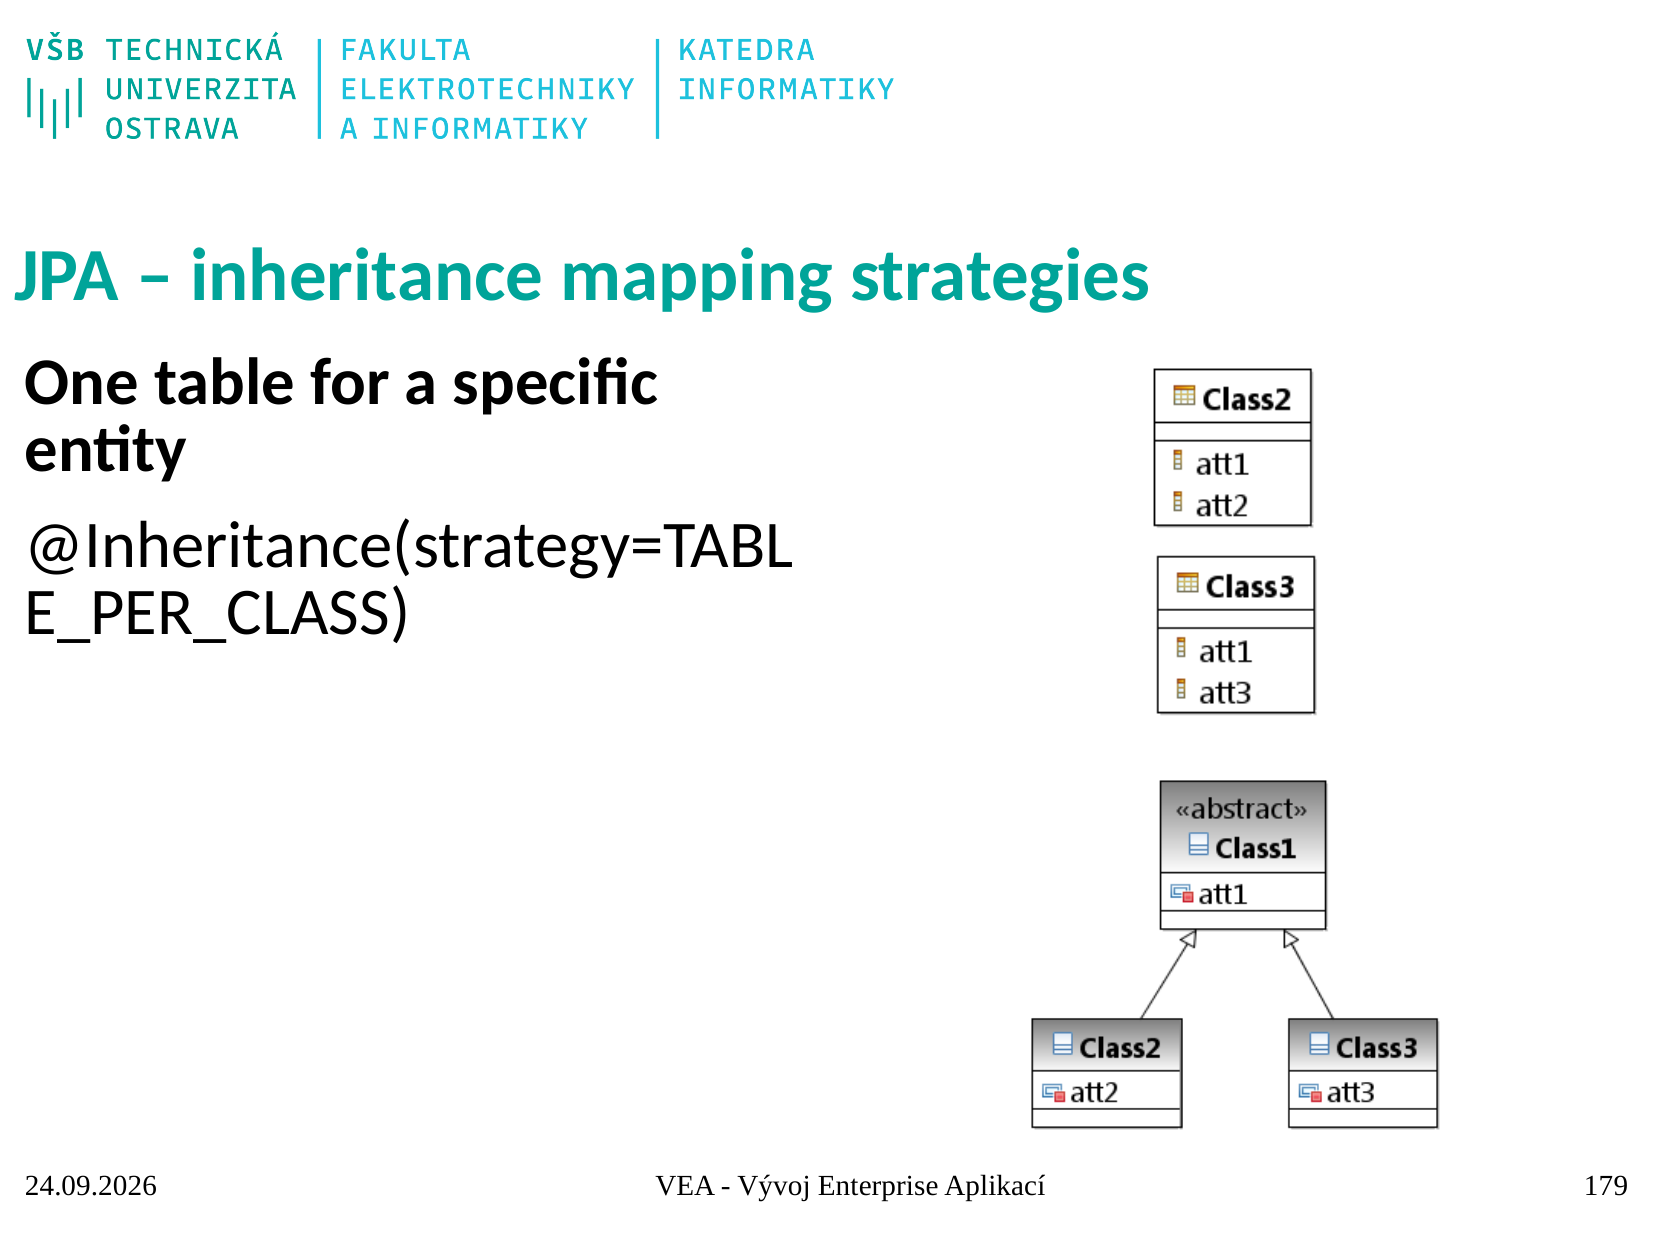

JPA – inheritance mapping strategies
# One table for a specific entity
@Inheritance(strategy=TABLE_PER_CLASS)
VEA - Vývoj Enterprise Aplikací
179